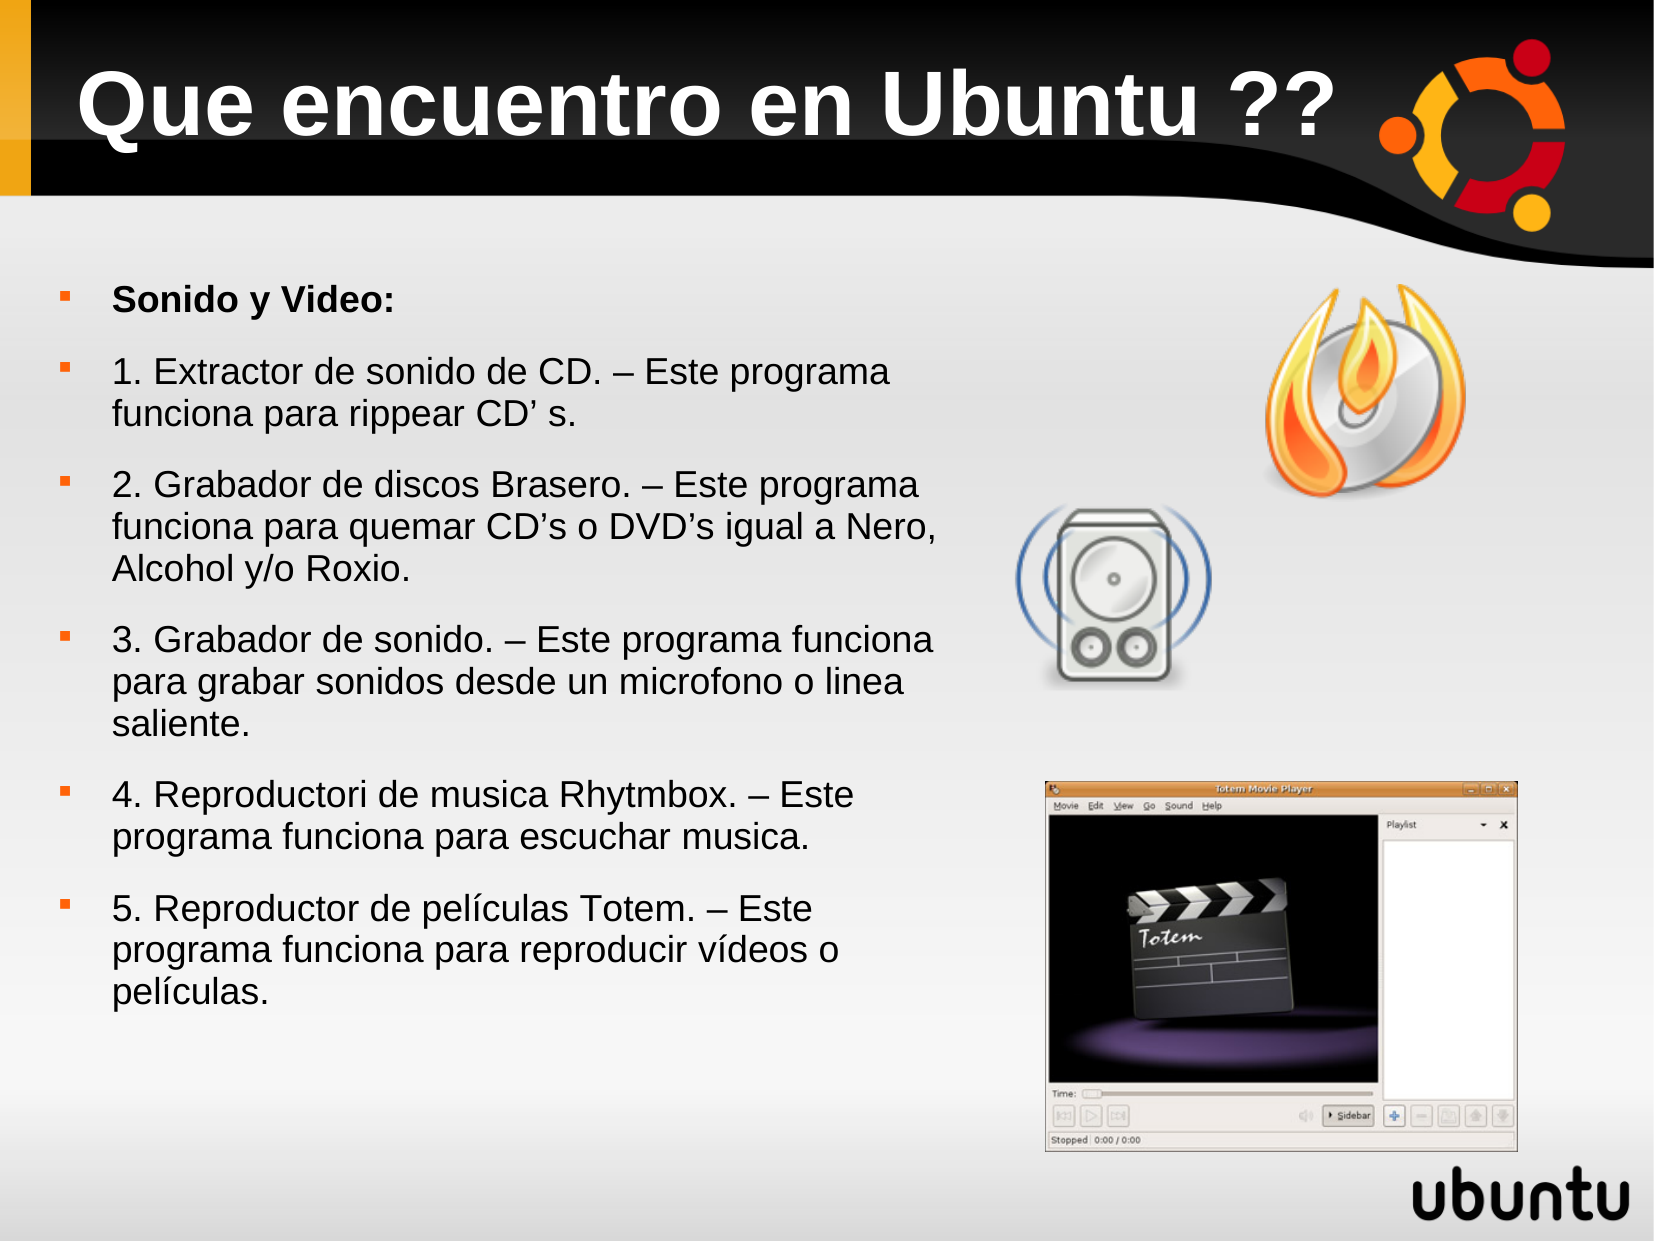

# Que encuentro en Ubuntu ??
Sonido y Video:
1. Extractor de sonido de CD. – Este programa funciona para rippear CD’ s.
2. Grabador de discos Brasero. – Este programa funciona para quemar CD’s o DVD’s igual a Nero, Alcohol y/o Roxio.
3. Grabador de sonido. – Este programa funciona para grabar sonidos desde un microfono o linea saliente.
4. Reproductori de musica Rhytmbox. – Este programa funciona para escuchar musica.
5. Reproductor de películas Totem. – Este programa funciona para reproducir vídeos o películas.